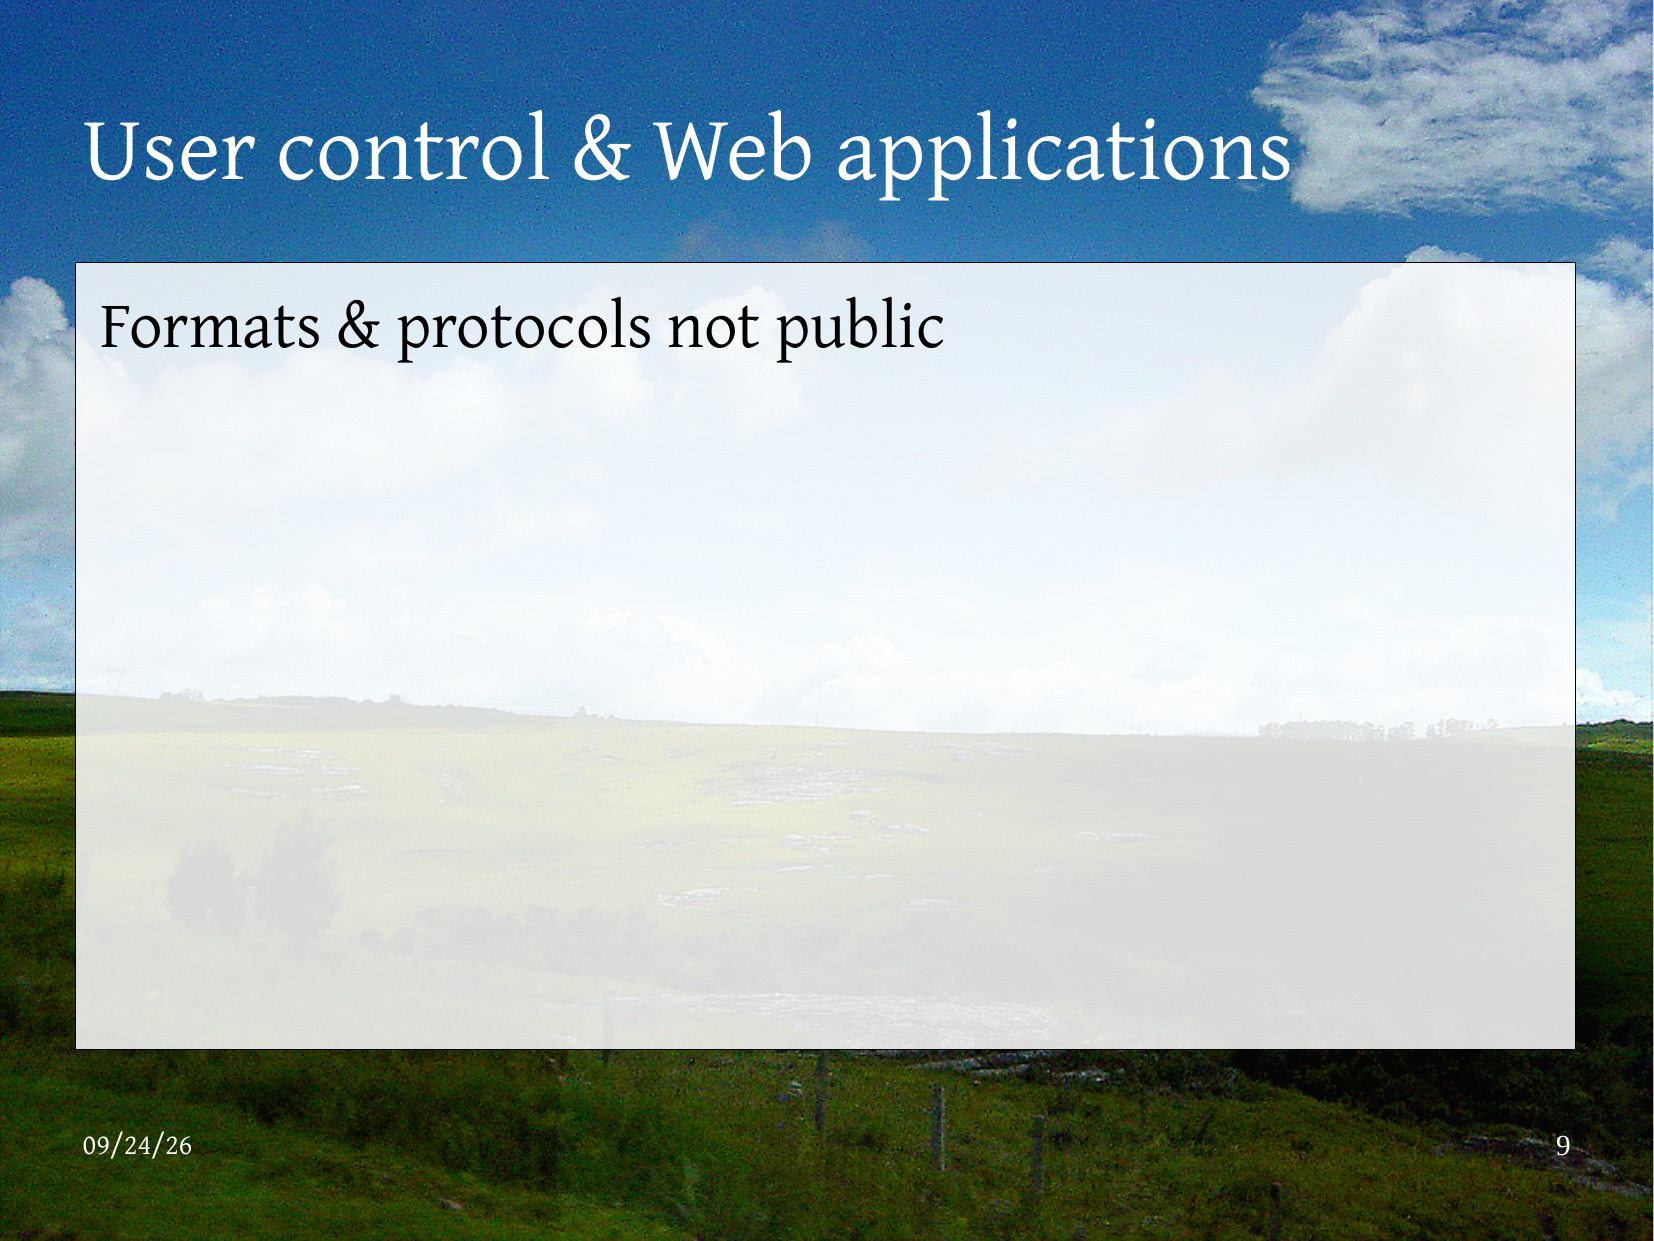

# User control & Web applications
Formats & protocols not public
9